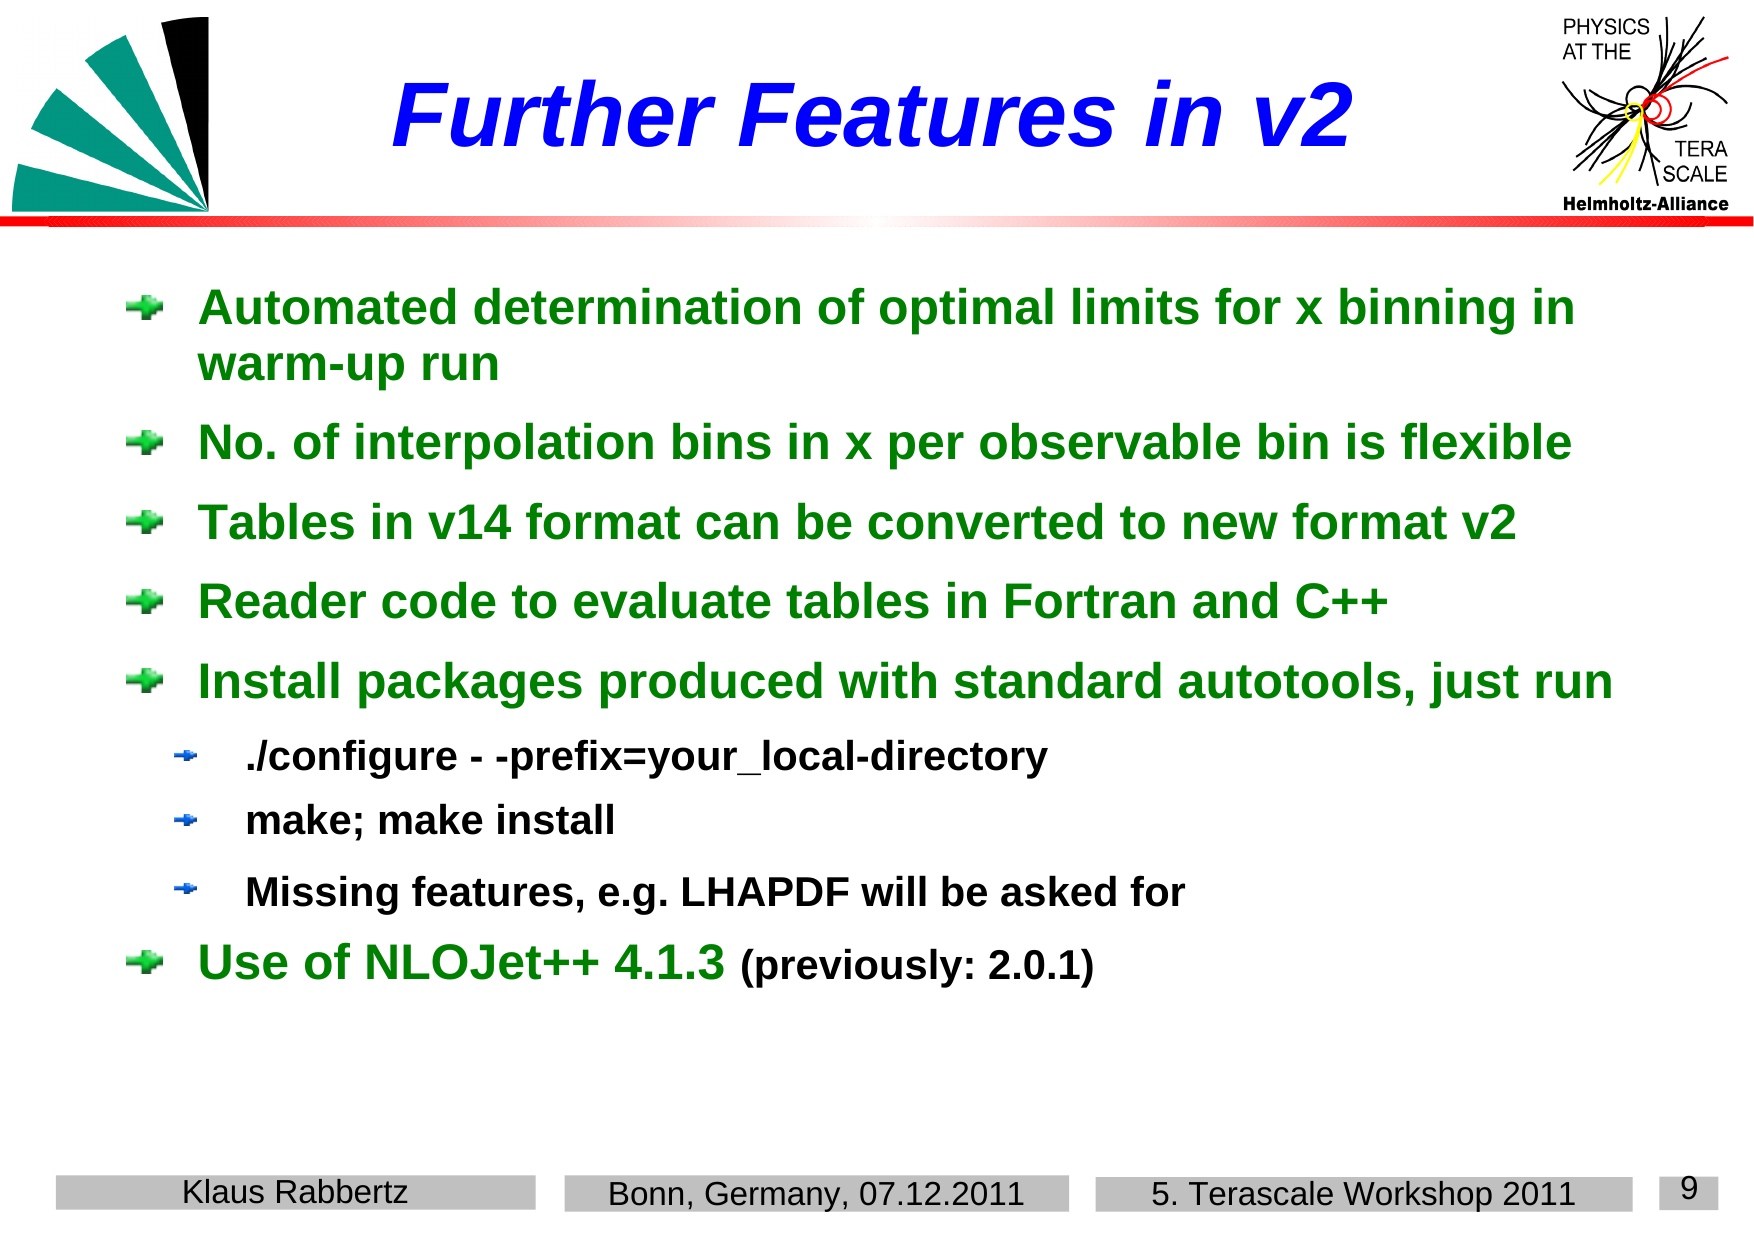

# Further Features in v2
Automated determination of optimal limits for x binning in warm-up run
No. of interpolation bins in x per observable bin is flexible
Tables in v14 format can be converted to new format v2
Reader code to evaluate tables in Fortran and C++
Install packages produced with standard autotools, just run
./configure - -prefix=your_local-directory
make; make install
Missing features, e.g. LHAPDF will be asked for
Use of NLOJet++ 4.1.3 (previously: 2.0.1)